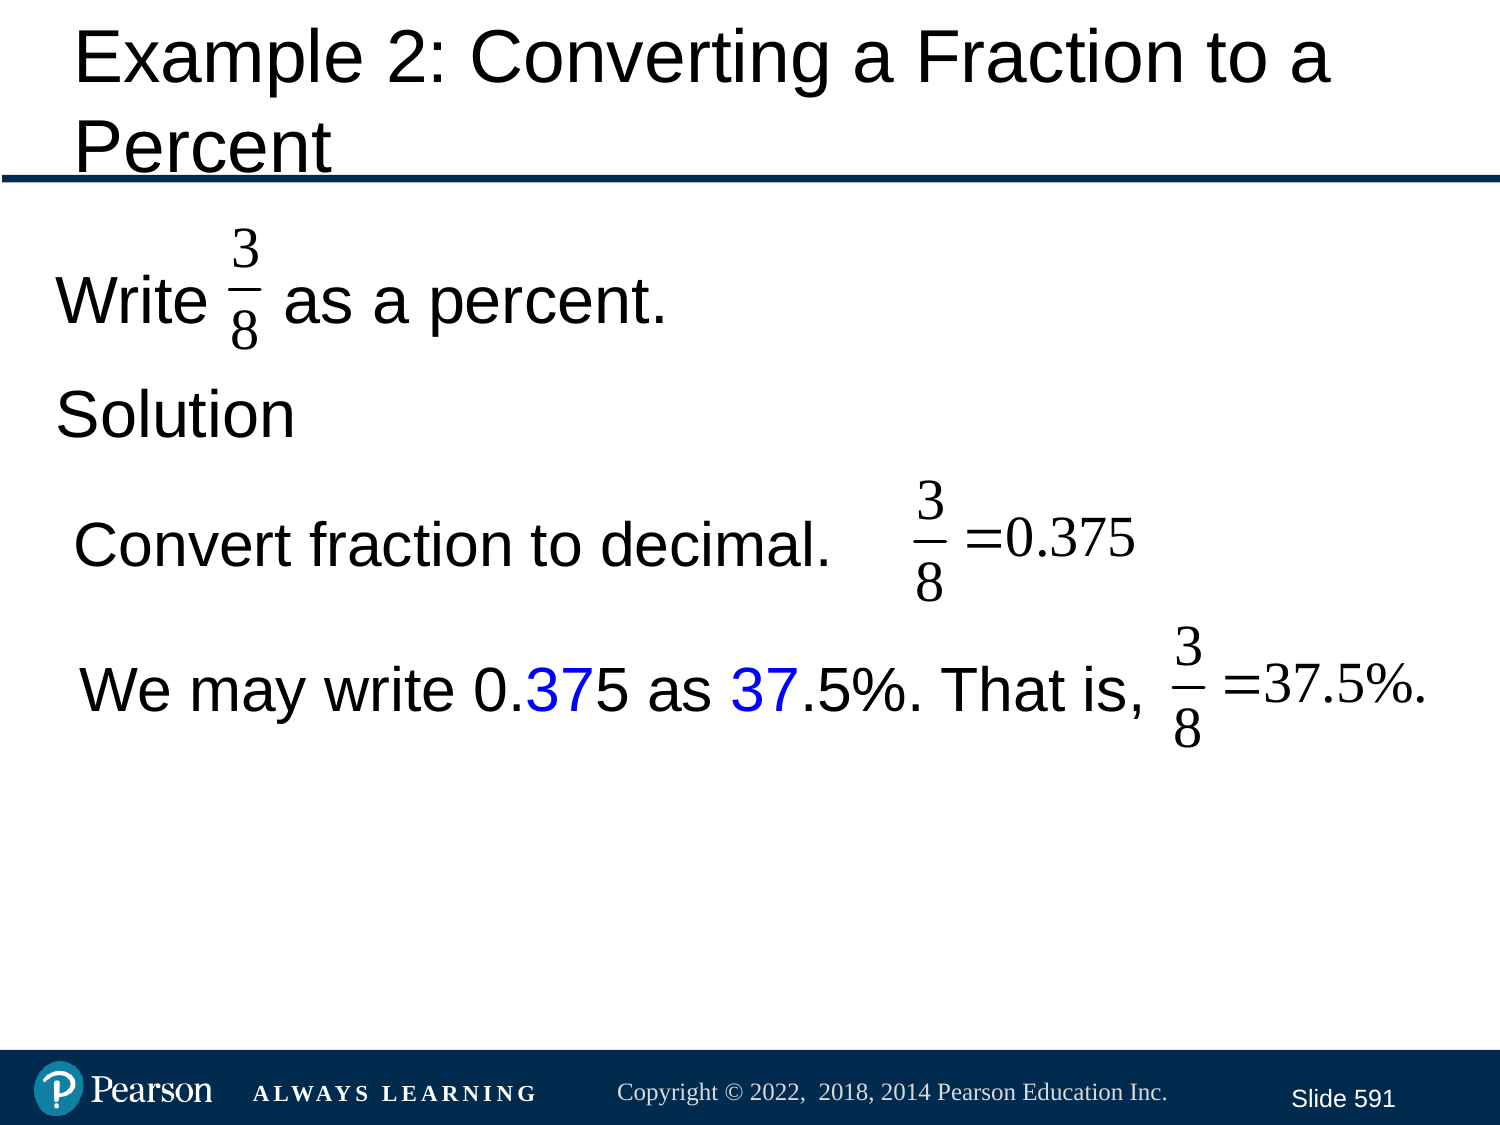

# Example 2: Converting a Fraction to a Percent
Write as a percent.
Solution
Convert fraction to decimal.
We may write 0.375 as 37.5%. That is,